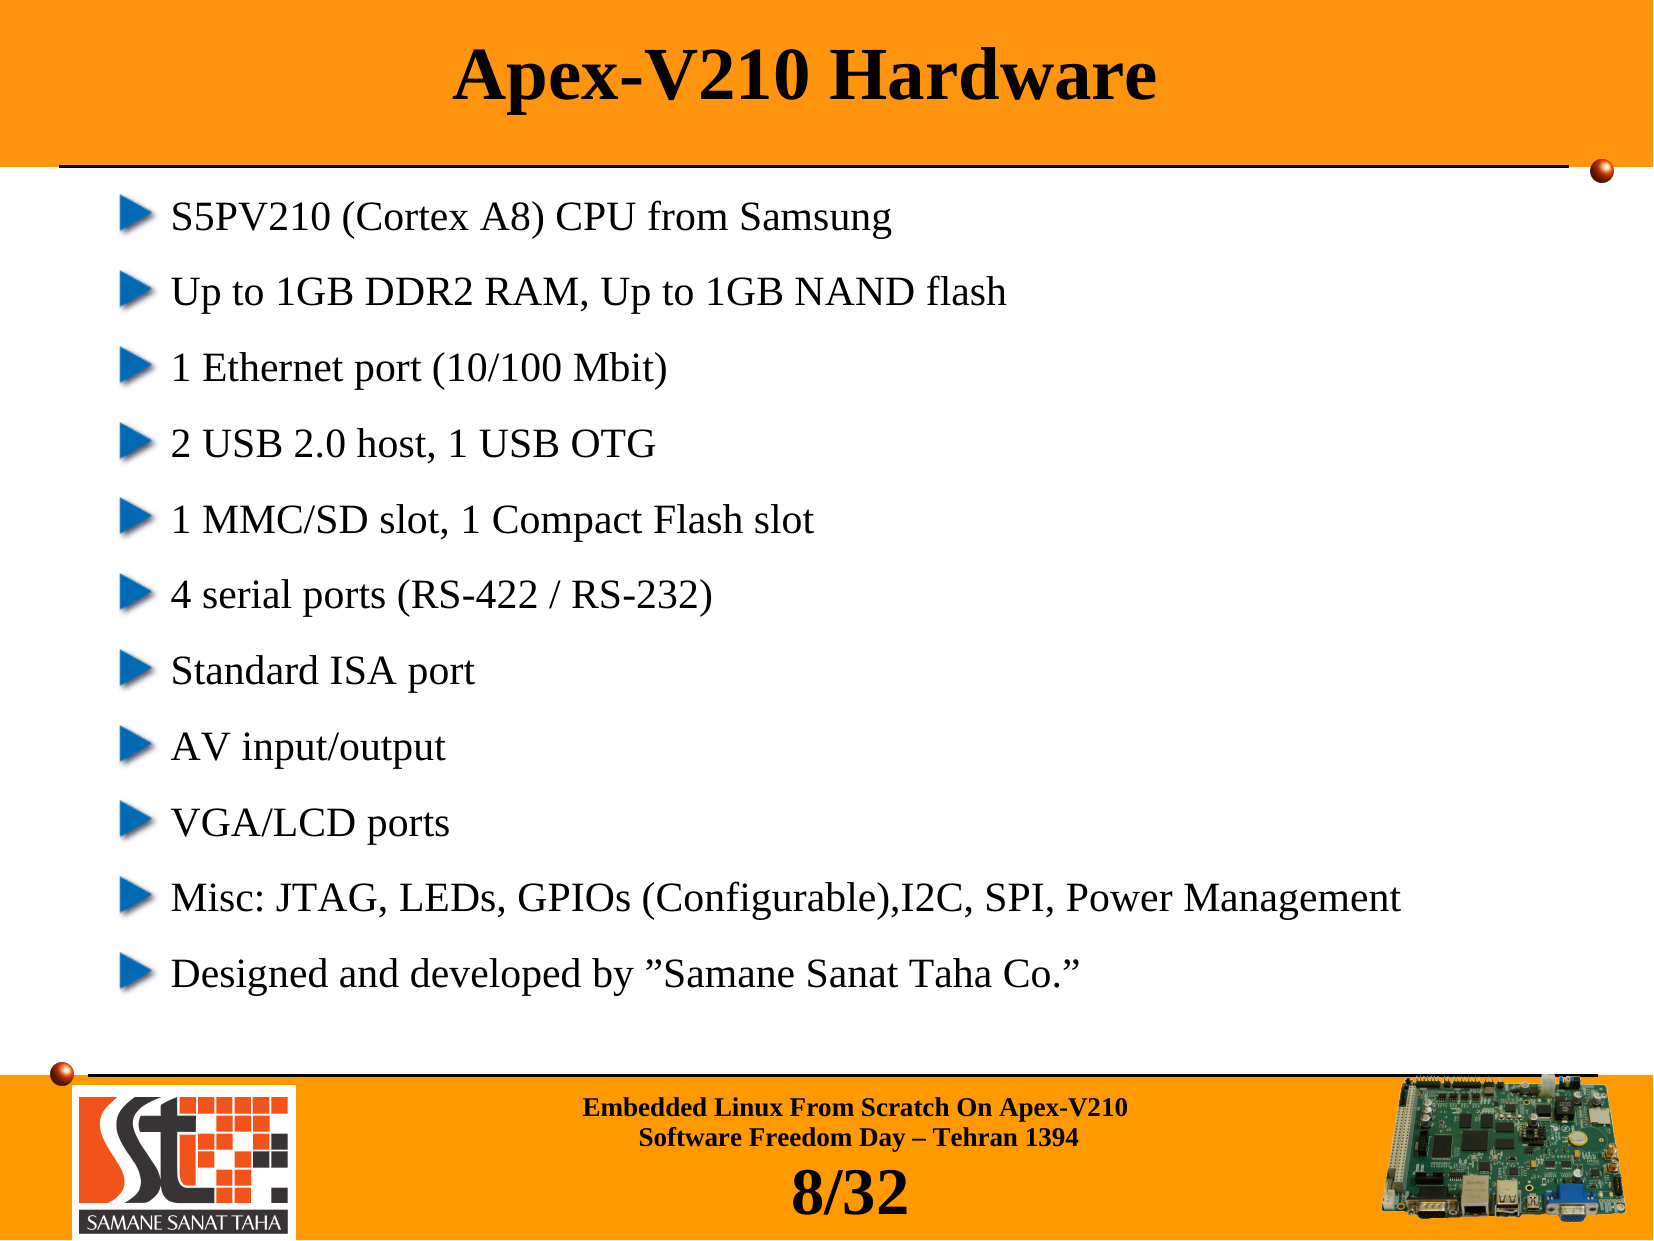

# Apex-V210 Hardware
S5PV210 (Cortex A8) CPU from Samsung
Up to 1GB DDR2 RAM, Up to 1GB NAND flash
1 Ethernet port (10/100 Mbit)
2 USB 2.0 host, 1 USB OTG
1 MMC/SD slot, 1 Compact Flash slot
4 serial ports (RS-422 / RS-232)
Standard ISA port
AV input/output
VGA/LCD ports
Misc: JTAG, LEDs, GPIOs (Configurable),I2C, SPI, Power Management
Designed and developed by ”Samane Sanat Taha Co.”